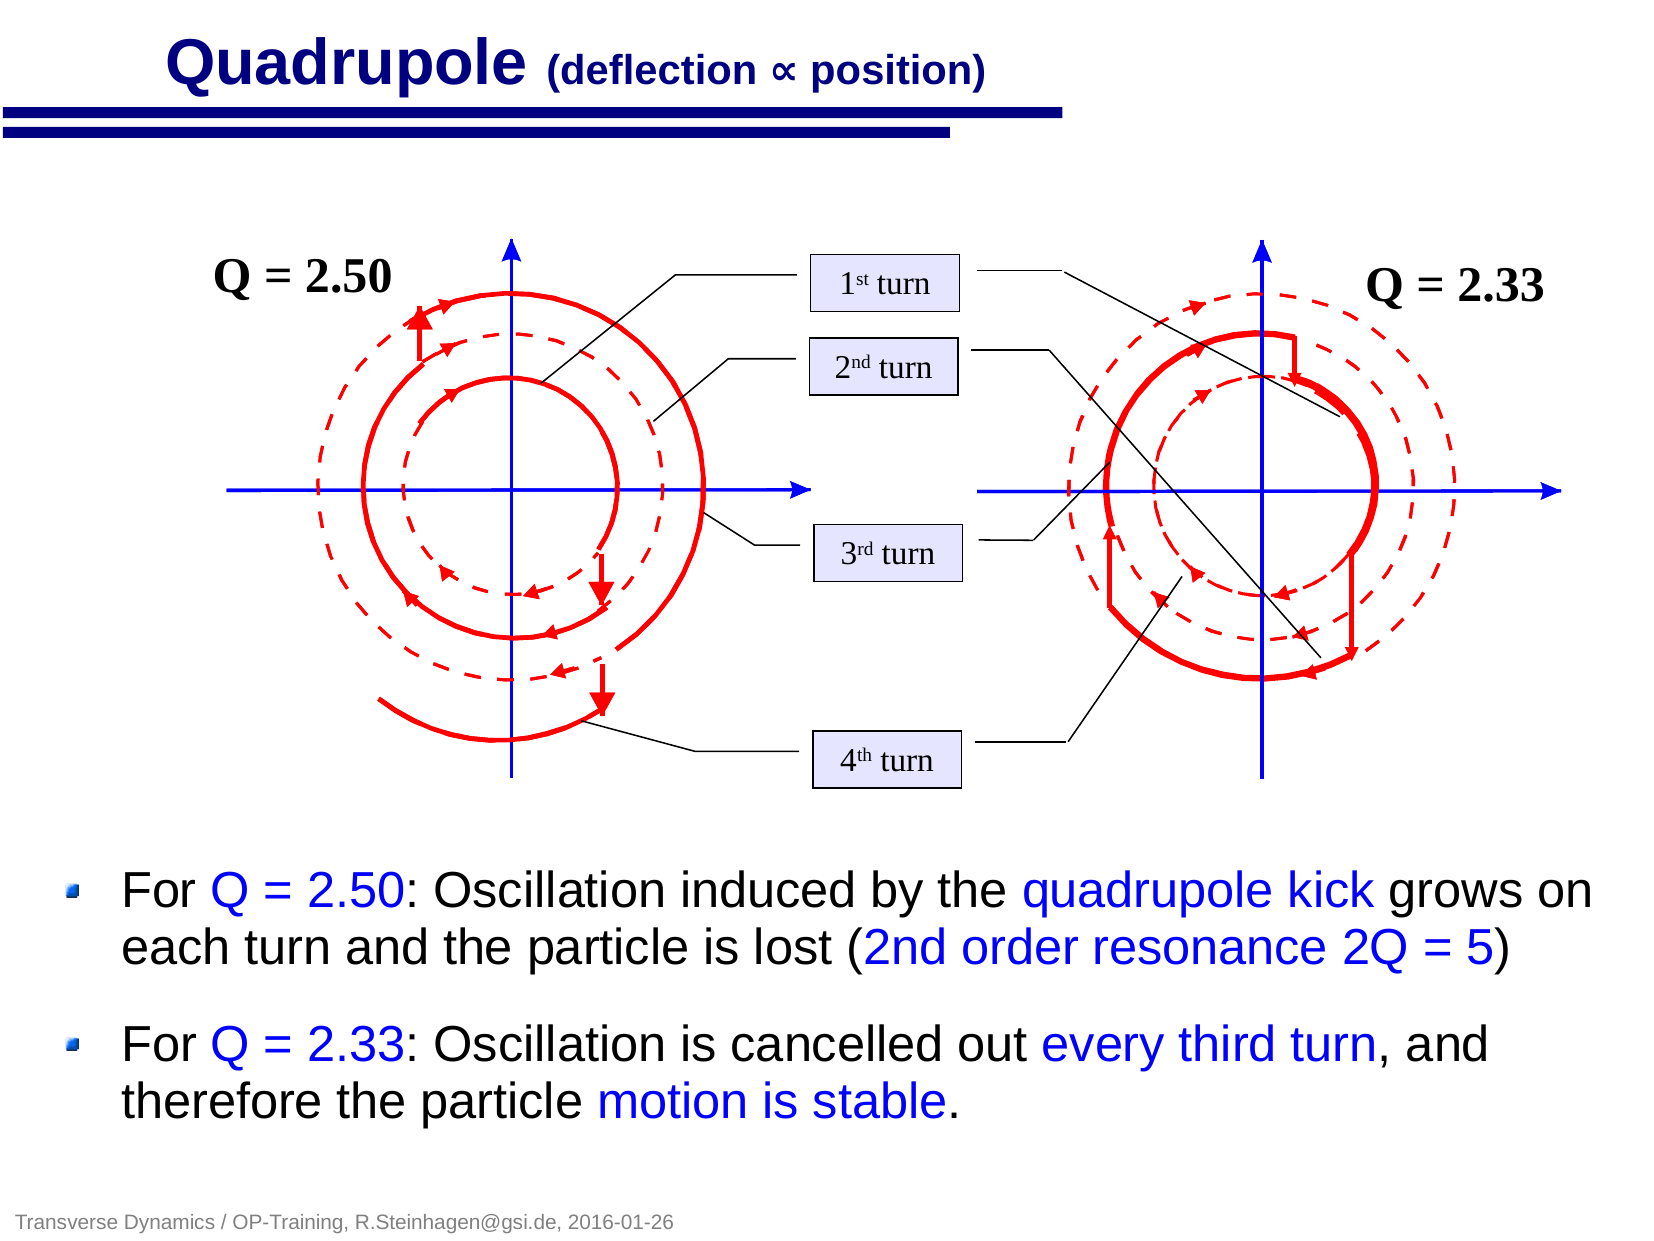

# Quadrupole (deflection ∝ position)
Q = 2.50
1st turn
2nd turn
3rd turn
4th turn
Q = 2.33
For Q = 2.50: Oscillation induced by the quadrupole kick grows on each turn and the particle is lost (2nd order resonance 2Q = 5)
For Q = 2.33: Oscillation is cancelled out every third turn, and therefore the particle motion is stable.